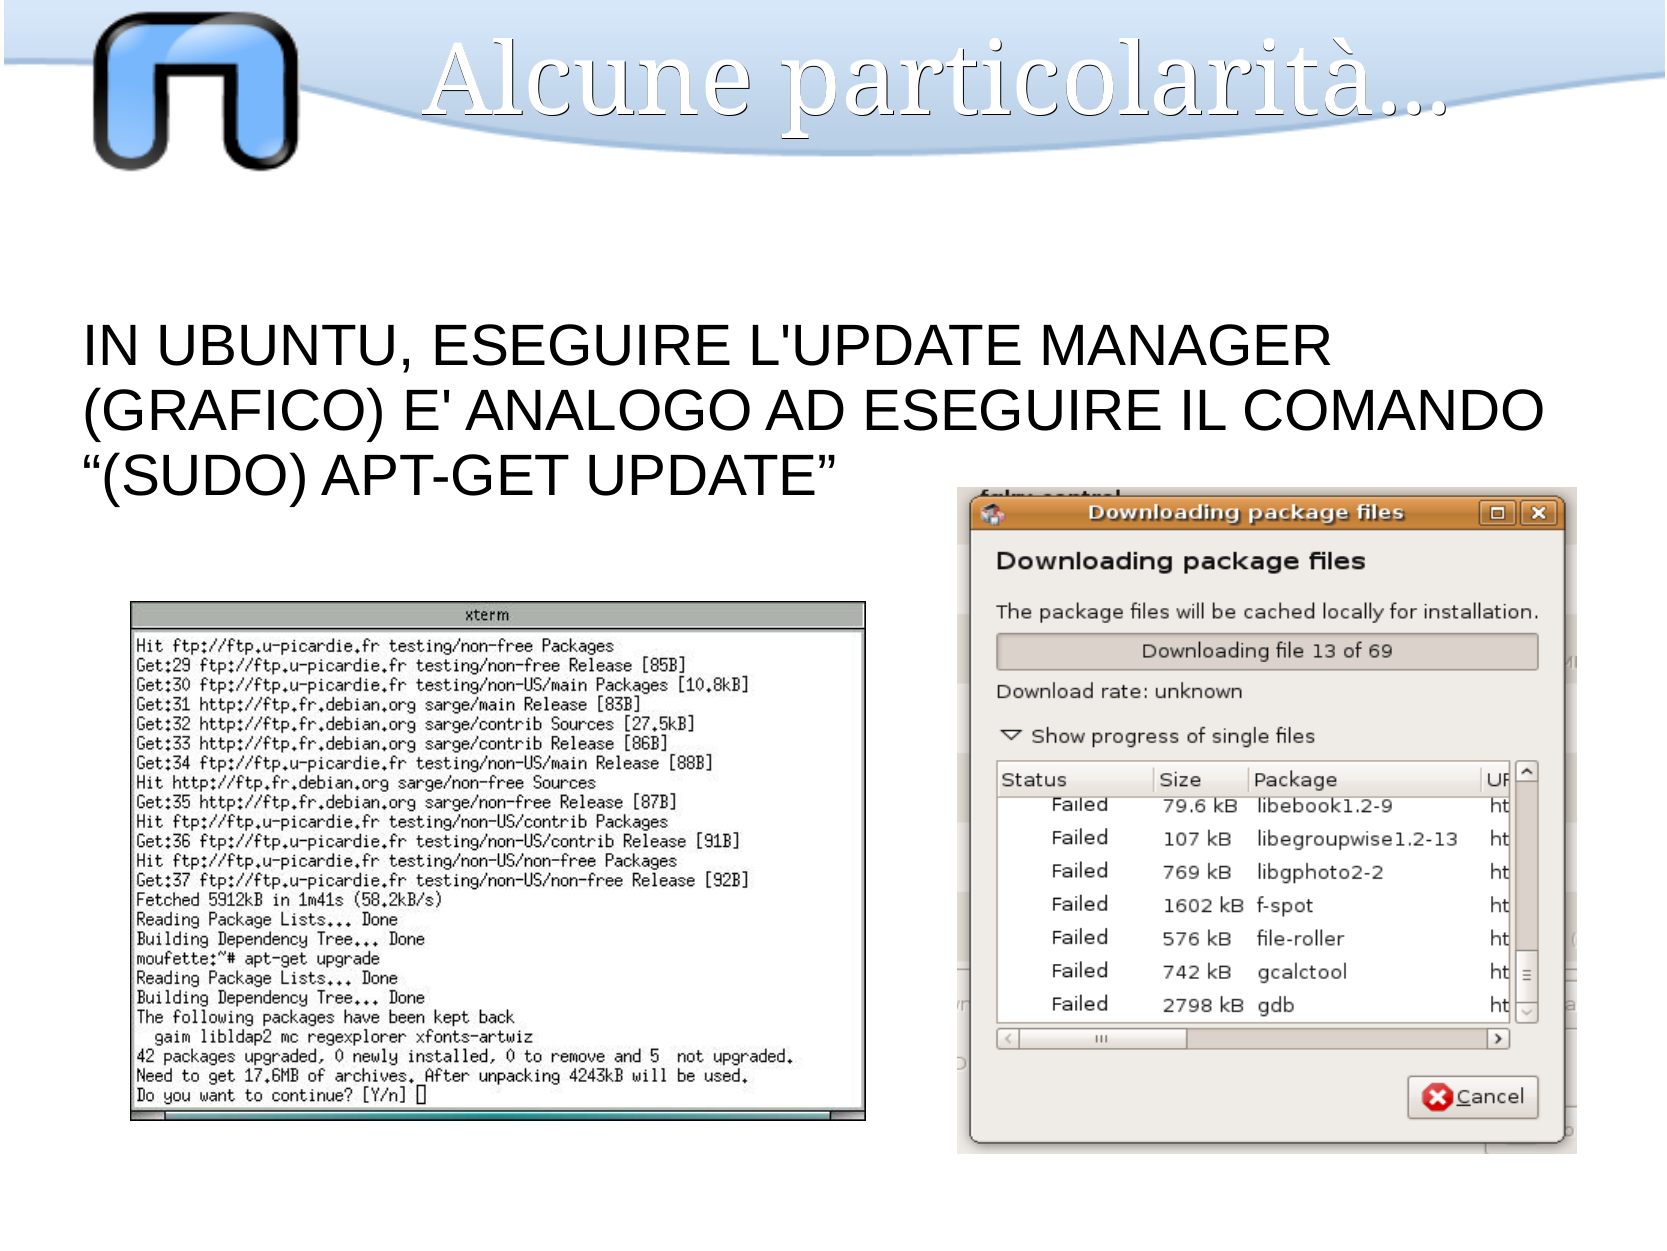

Alcune particolarità...
# IN UBUNTU, ESEGUIRE L'UPDATE MANAGER (GRAFICO) E' ANALOGO AD ESEGUIRE IL COMANDO “(SUDO) APT-GET UPDATE”